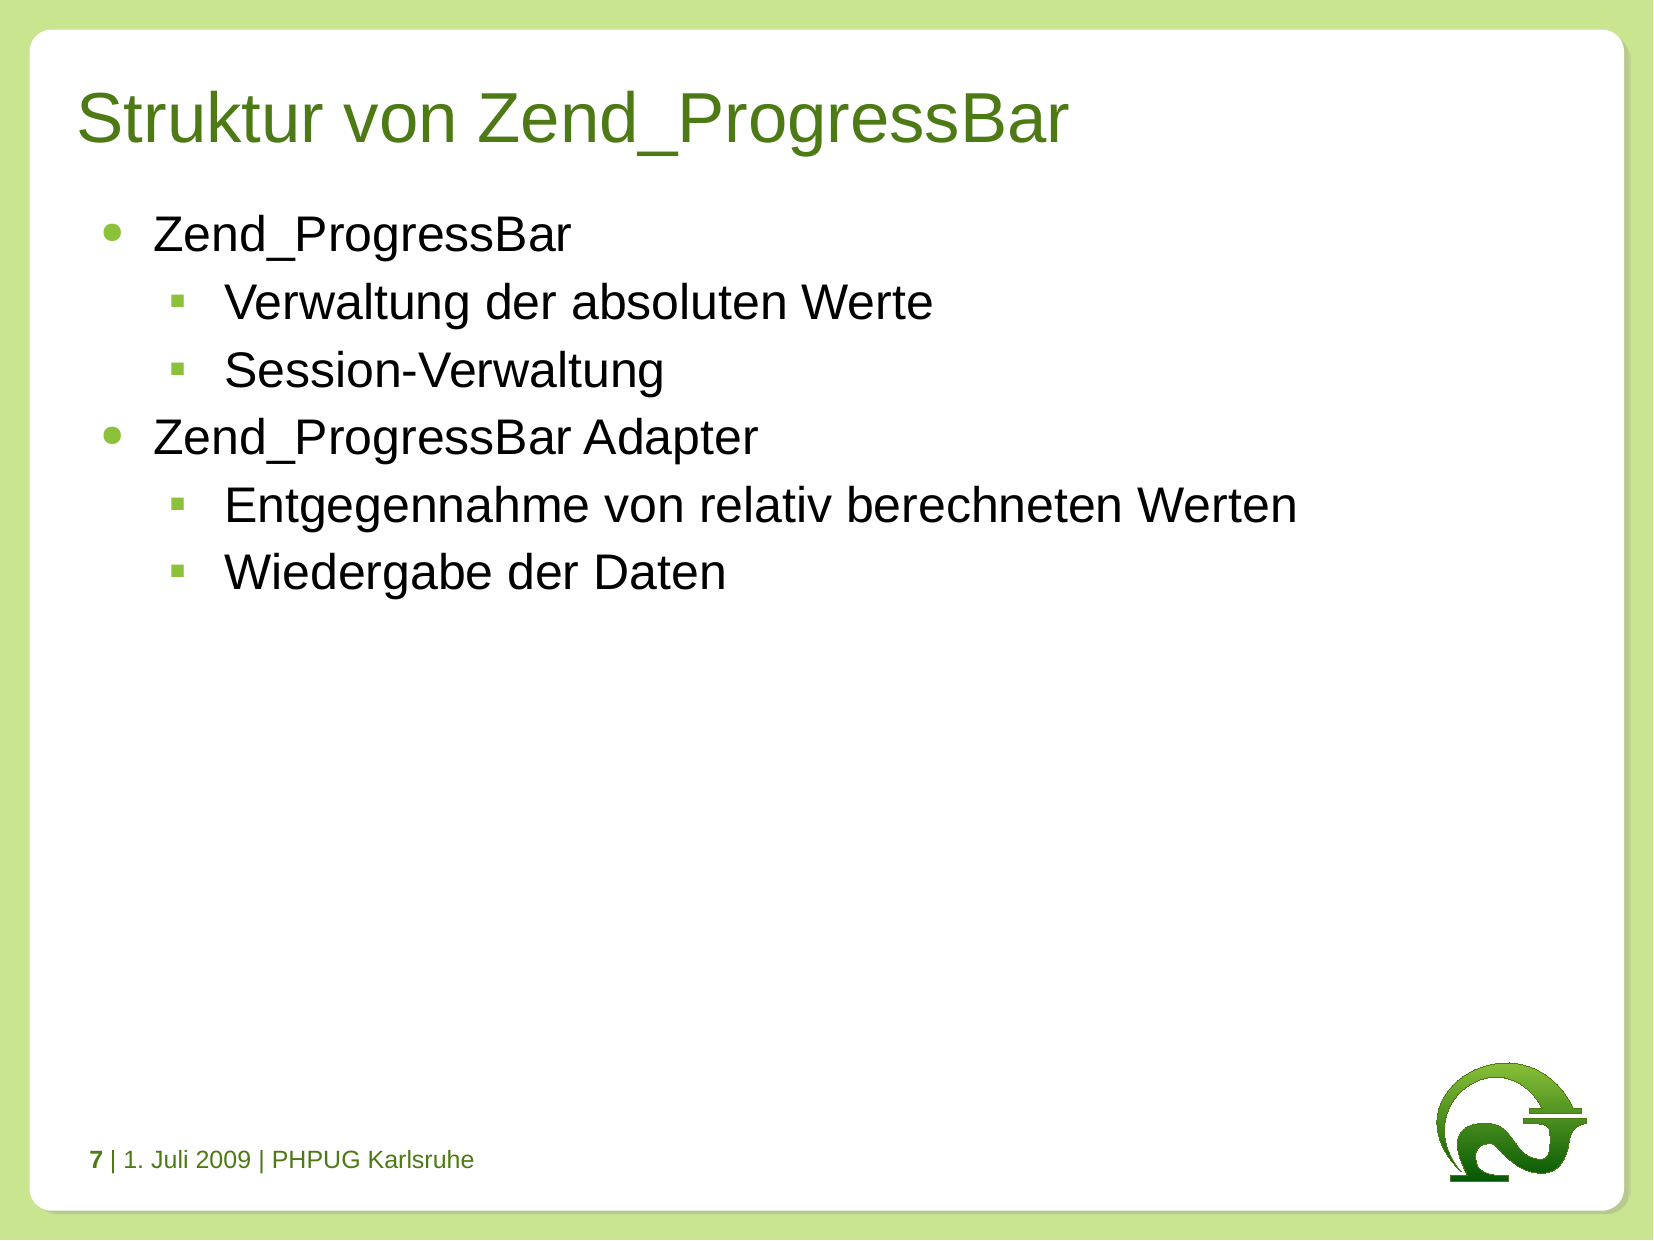

# Struktur von Zend_ProgressBar
Zend_ProgressBar
Verwaltung der absoluten Werte
Session-Verwaltung
Zend_ProgressBar Adapter
Entgegennahme von relativ berechneten Werten
Wiedergabe der Daten